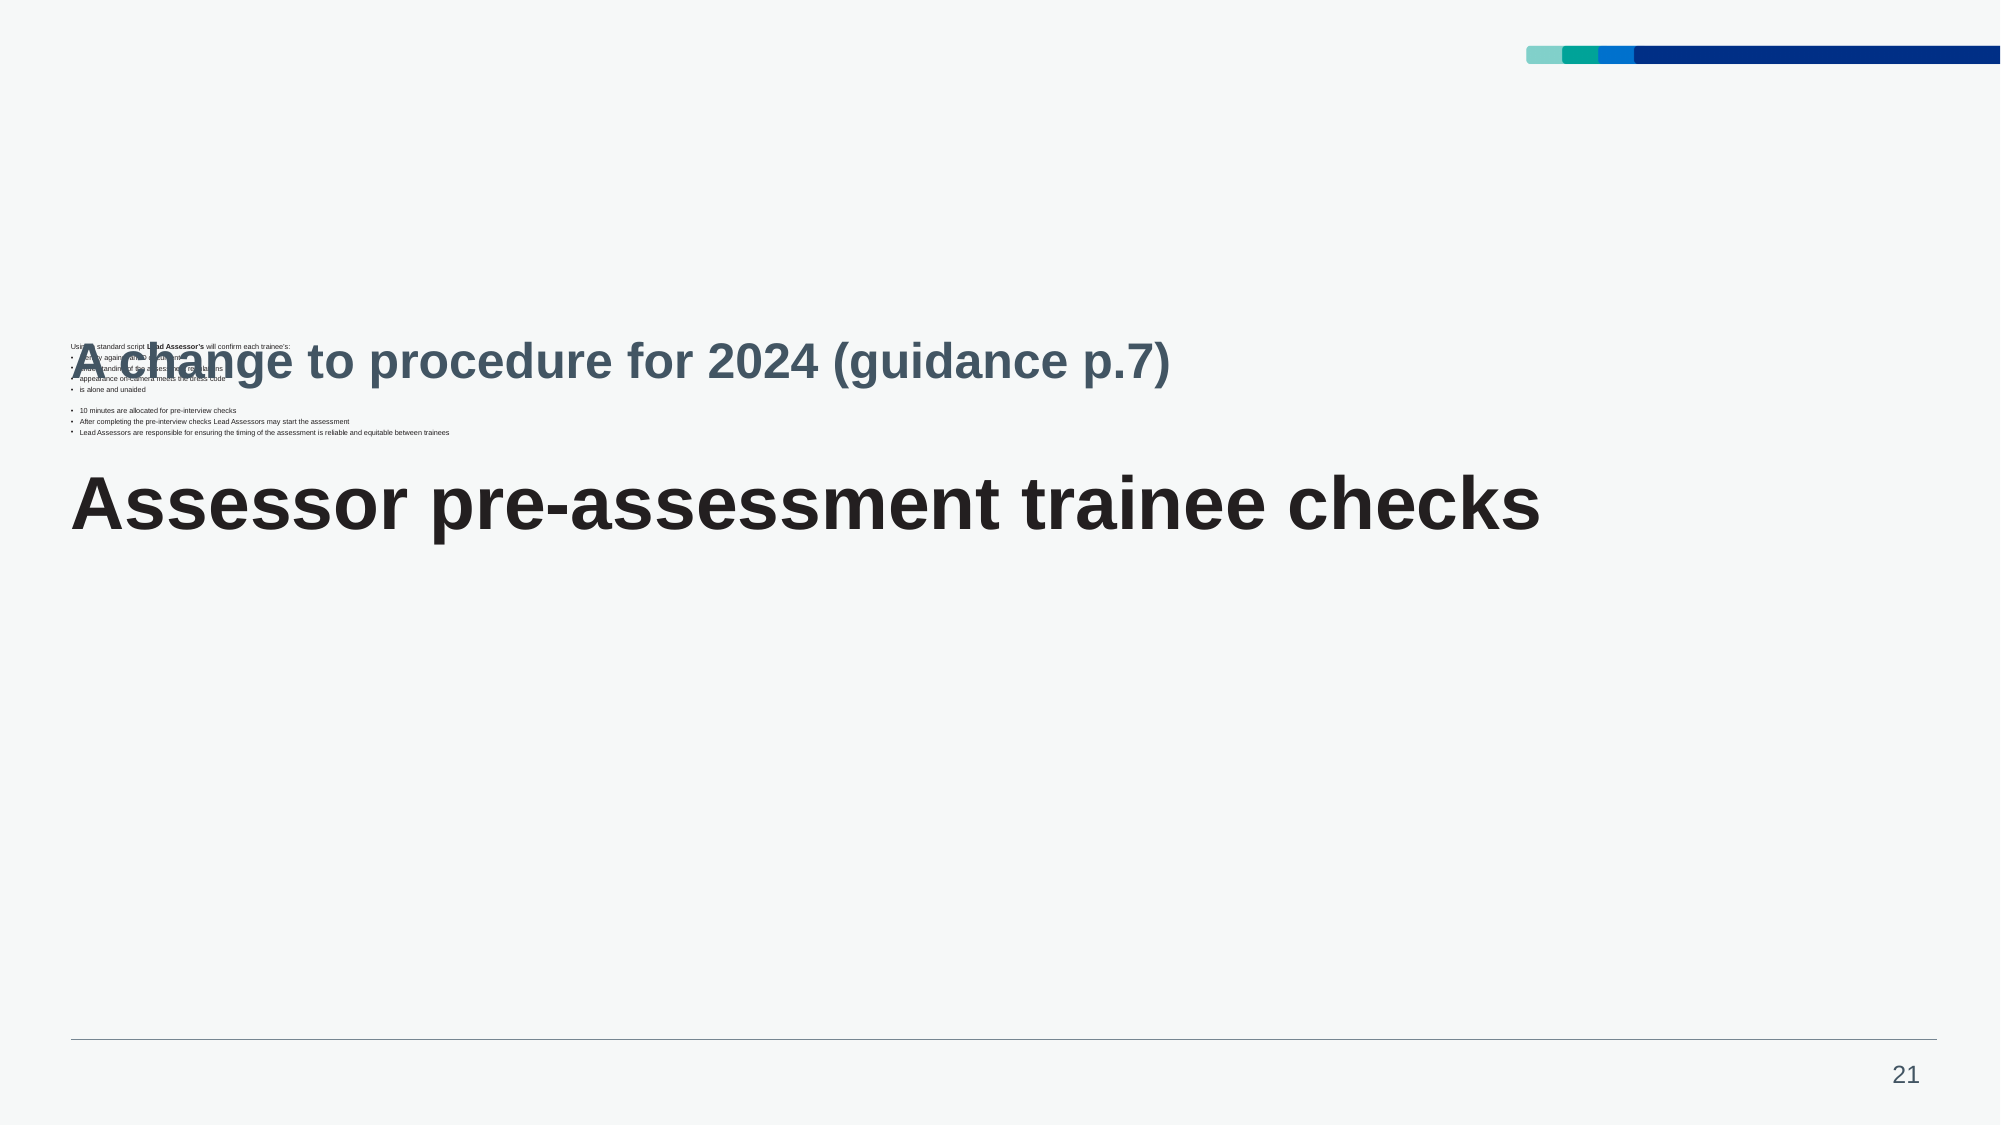

# Using a standard script Lead Assessor’s will confirm each trainee’s:
identity against an ID document
understanding of the assessment regulations
appearance on-camera meets the dress code
is alone and unaided
10 minutes are allocated for pre-interview checks
After completing the pre-interview checks Lead Assessors may start the assessment
Lead Assessors are responsible for ensuring the timing of the assessment is reliable and equitable between trainees
A change to procedure for 2024 (guidance p.7)
Assessor pre-assessment trainee checks